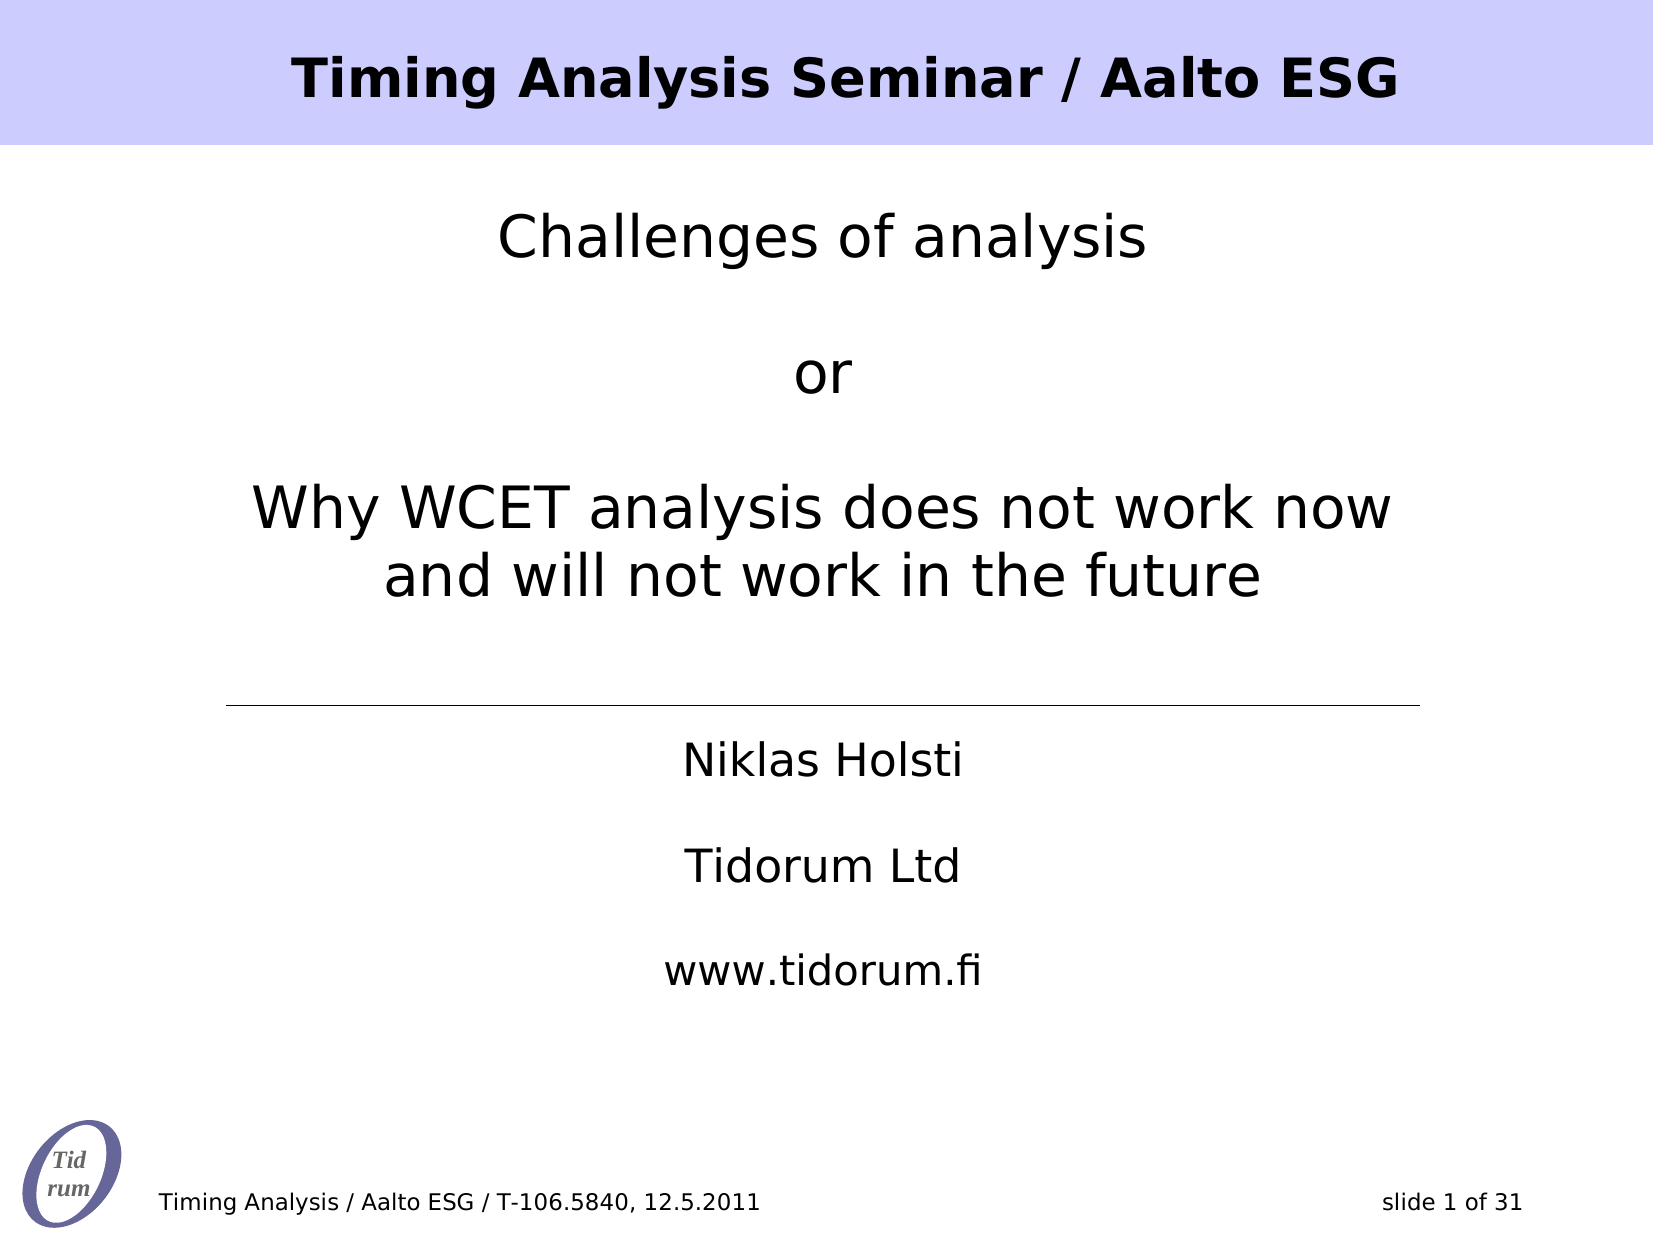

# Timing Analysis Seminar / Aalto ESG
Challenges of analysis
or
Why WCET analysis does not work now
and will not work in the future
Niklas Holsti
Tidorum Ltd
www.tidorum.fi